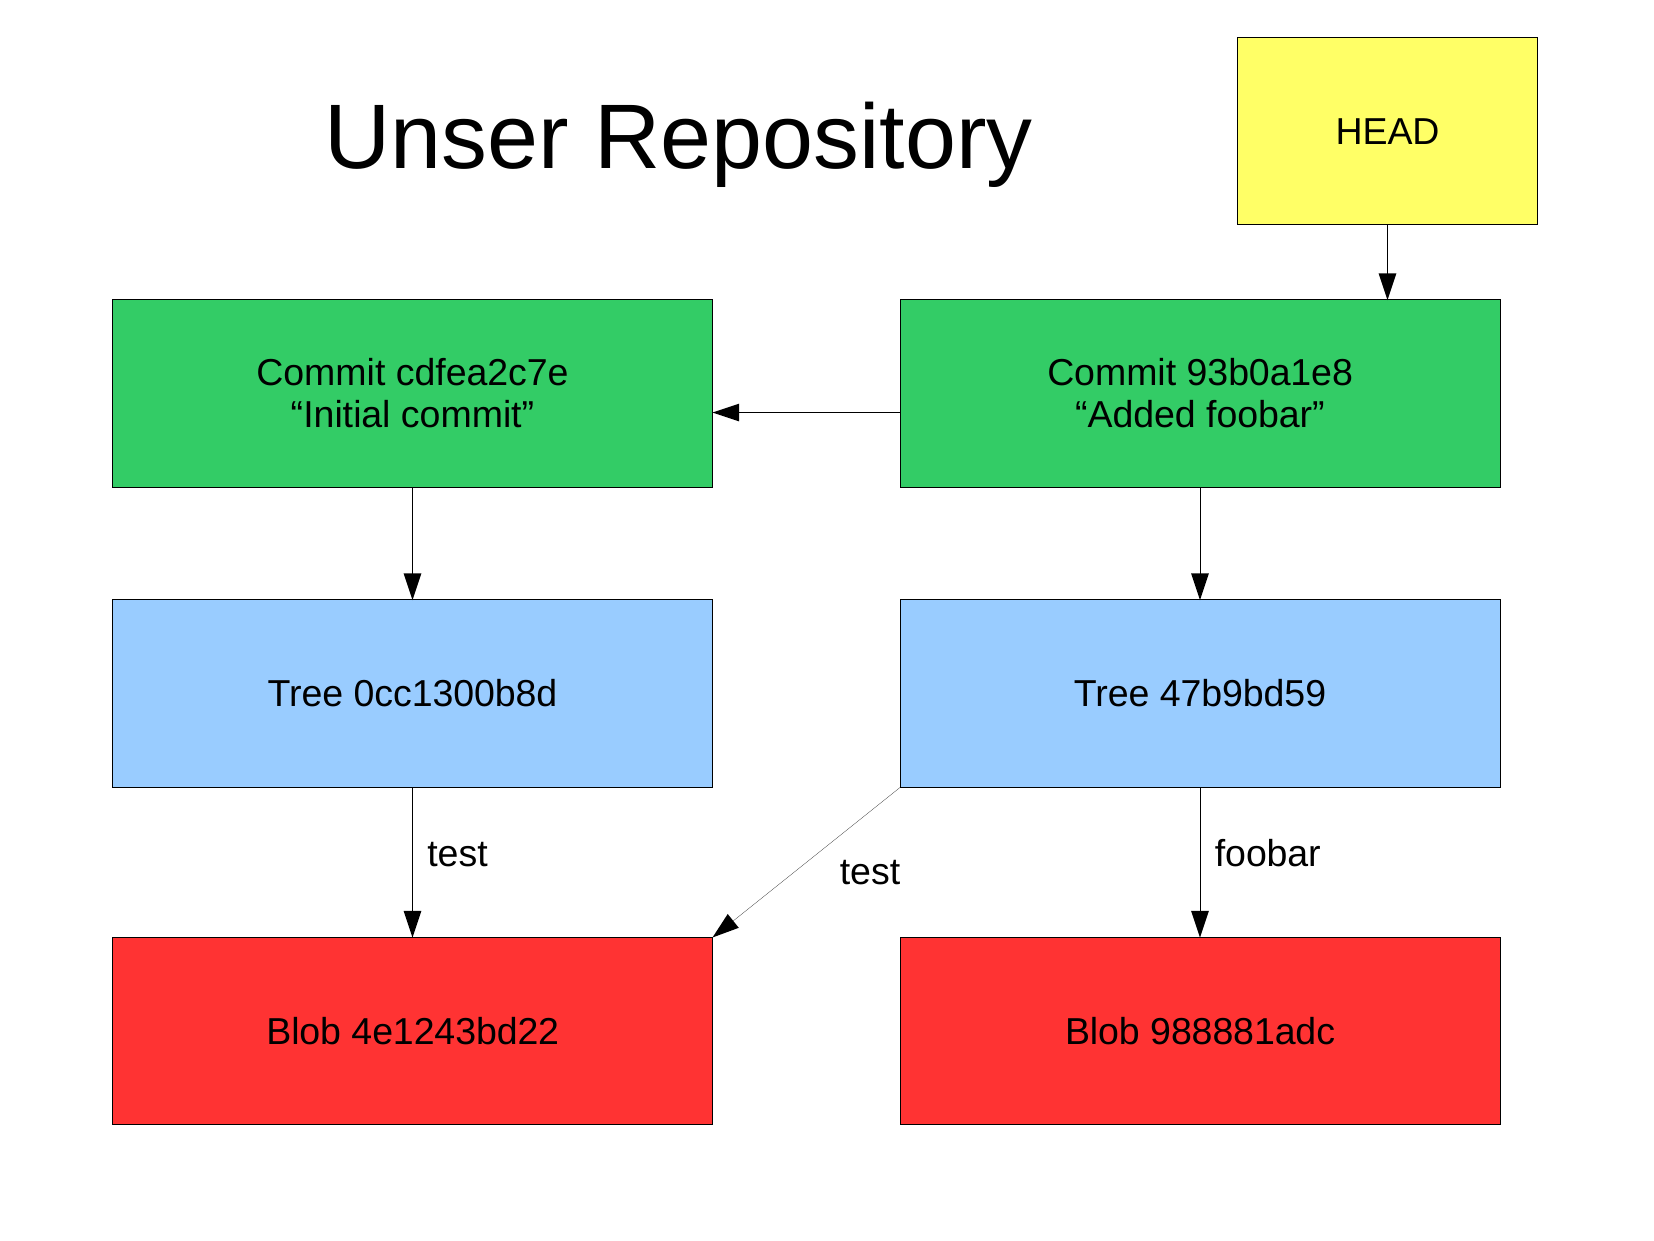

HEAD
# Unser Repository
Commit cdfea2c7e
“Initial commit”
Commit 93b0a1e8
“Added foobar”
Tree 0cc1300b8d
Tree 47b9bd59
test
foobar
test
Blob 4e1243bd22
Blob 988881adc